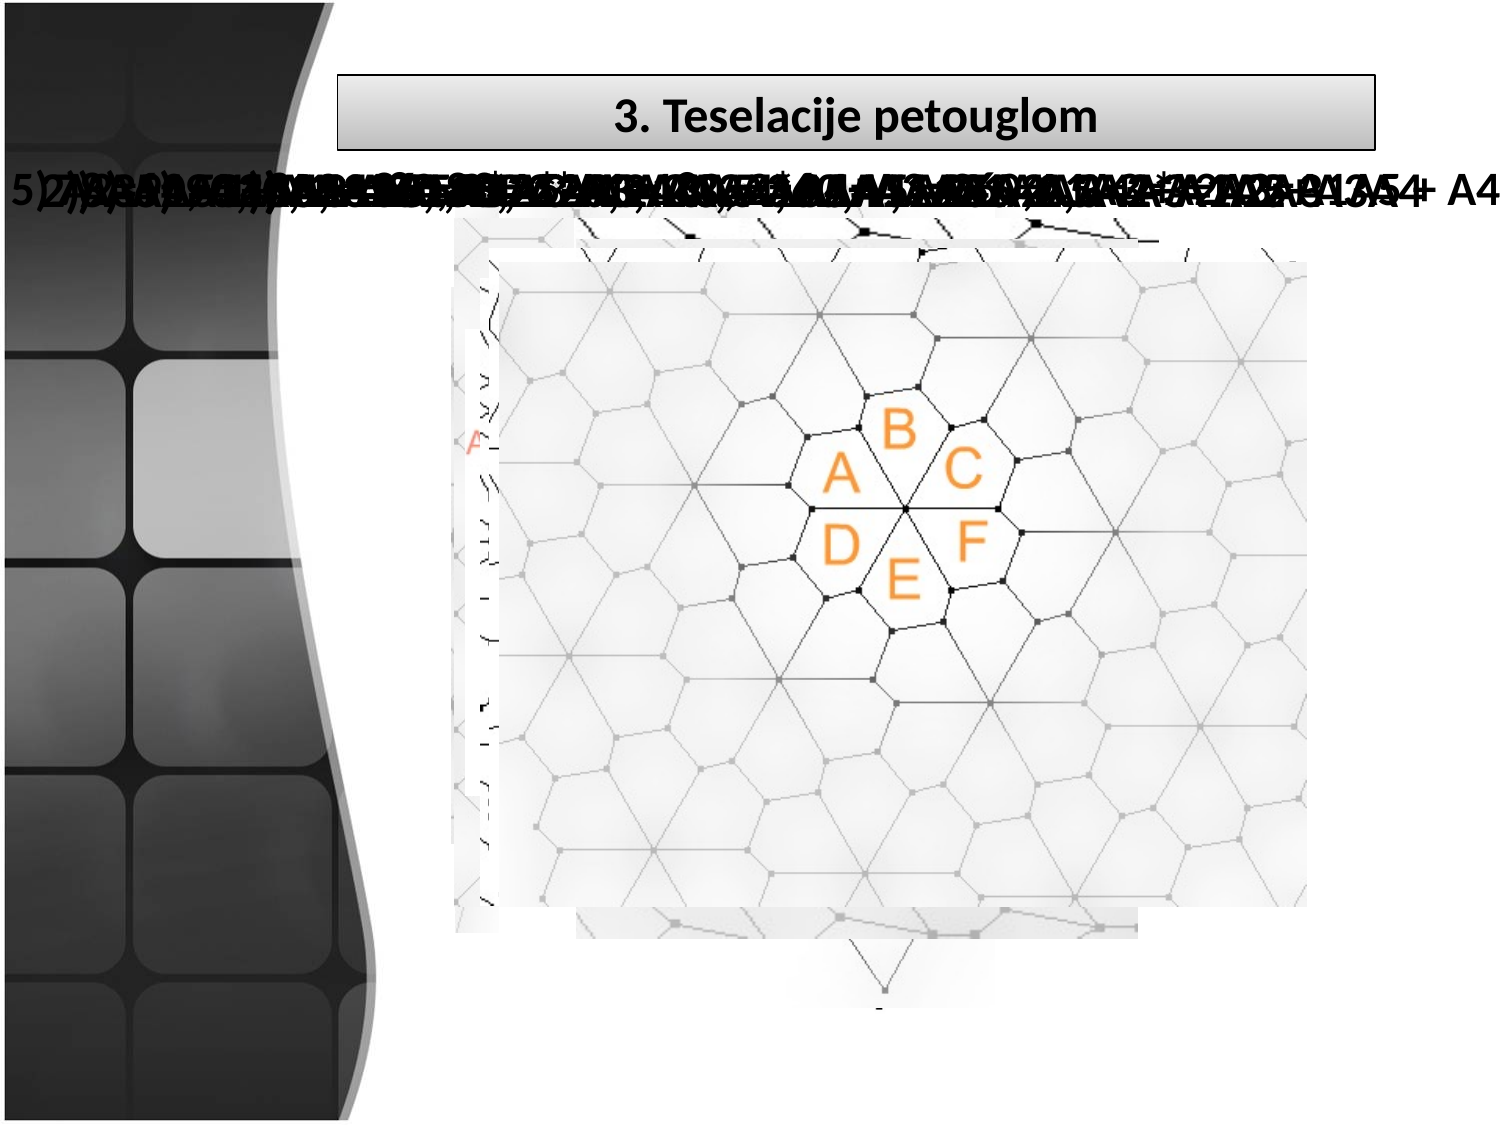

3. Teselacije petouglom
2)A3+A5=180, A1A5 = A4A3
8) A1=120, A3=60,A4A3=A2A3 , A1A5=A1A2
6) A3+A1=180, A5=2*A3,A4A5 =A5A1 = A1A2,A4A3=A2A3
4) A3=A5=90, A2A3=A3A4, A1A5=A5A4
5) A2=90, A1+A3=180, 2*A5-A1=180, 2*A4+A3=360,A1A3=A2A3=A1A5 + A4A3
7) A5=90, A3+A1=180,2*A4 + A3 = 360,A1A2=A2A3=2*A1A5+A3A4
1) A1+A2 =180
3) A1=A5=A3=120, A2A3=A3A4 ,A1A5=A5A4+A1A2